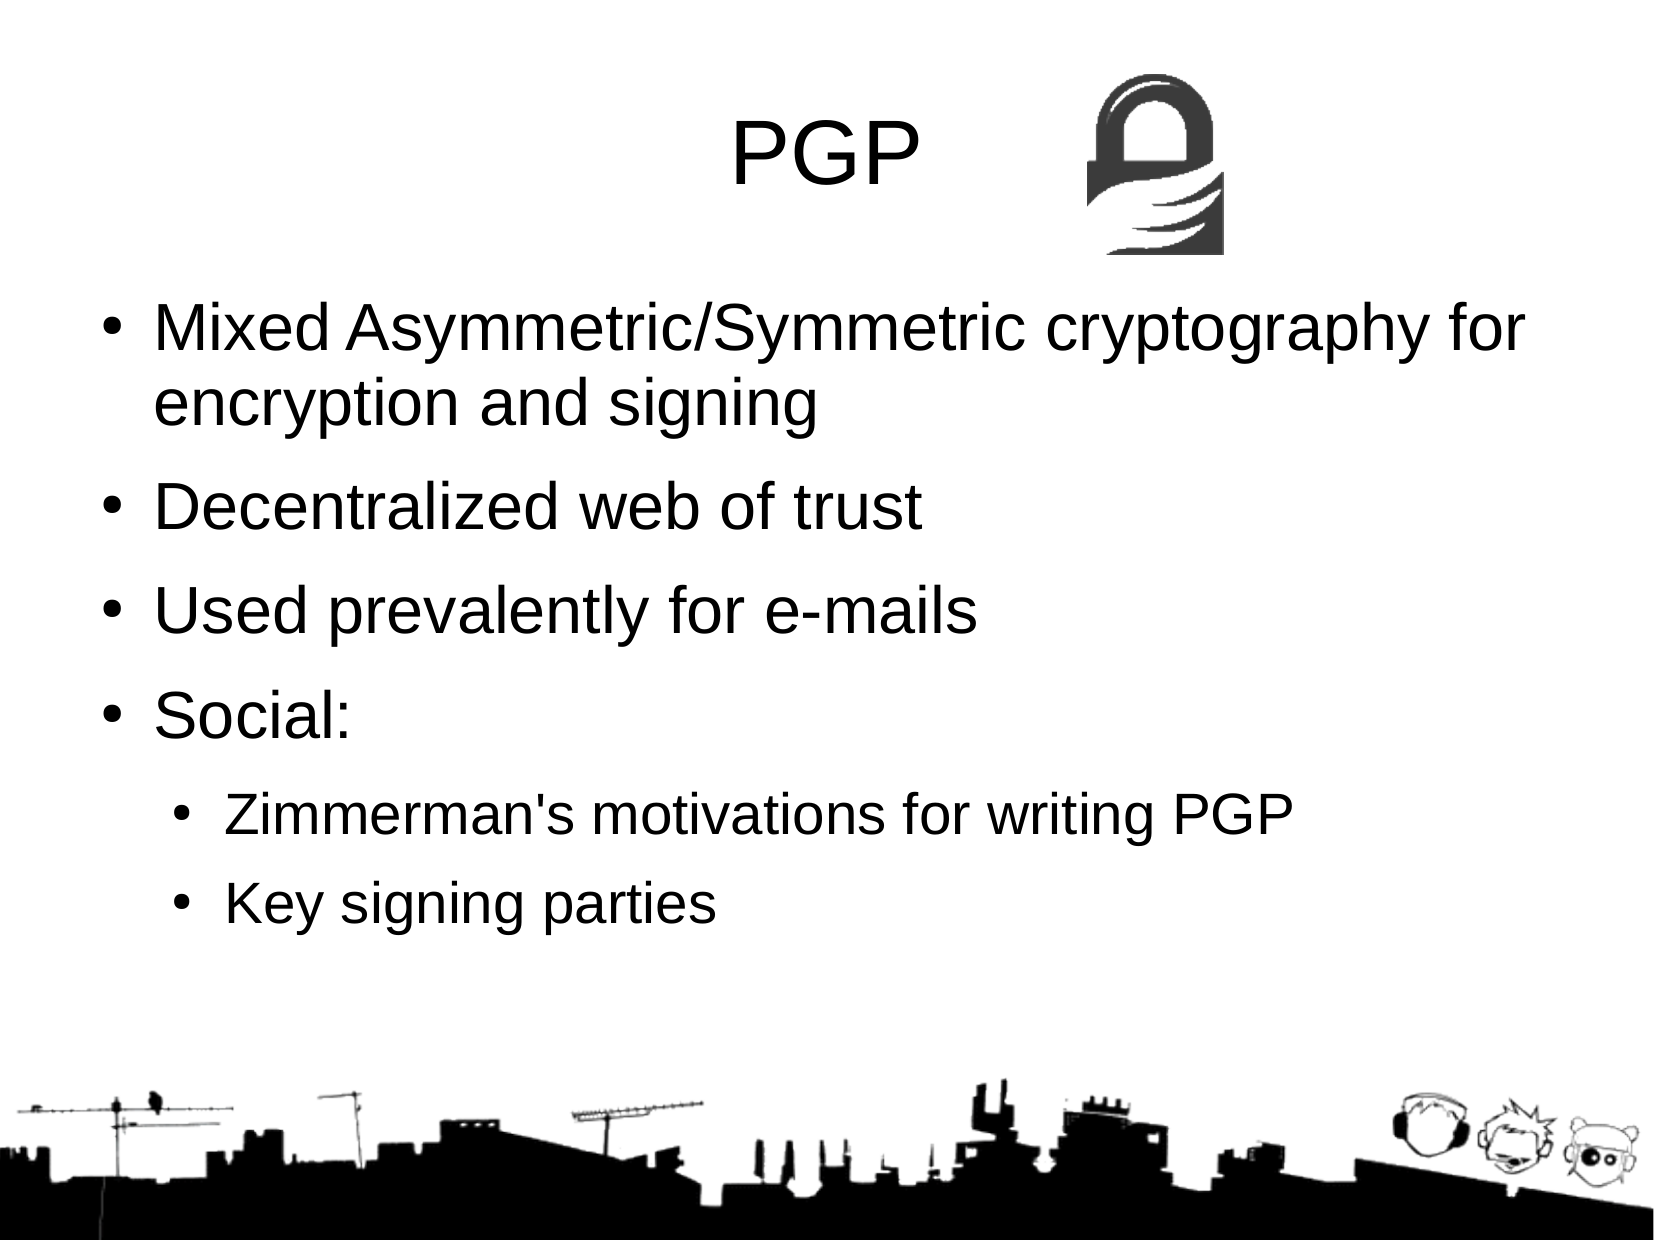

# PGP
Mixed Asymmetric/Symmetric cryptography for encryption and signing
Decentralized web of trust
Used prevalently for e-mails
Social:
Zimmerman's motivations for writing PGP
Key signing parties